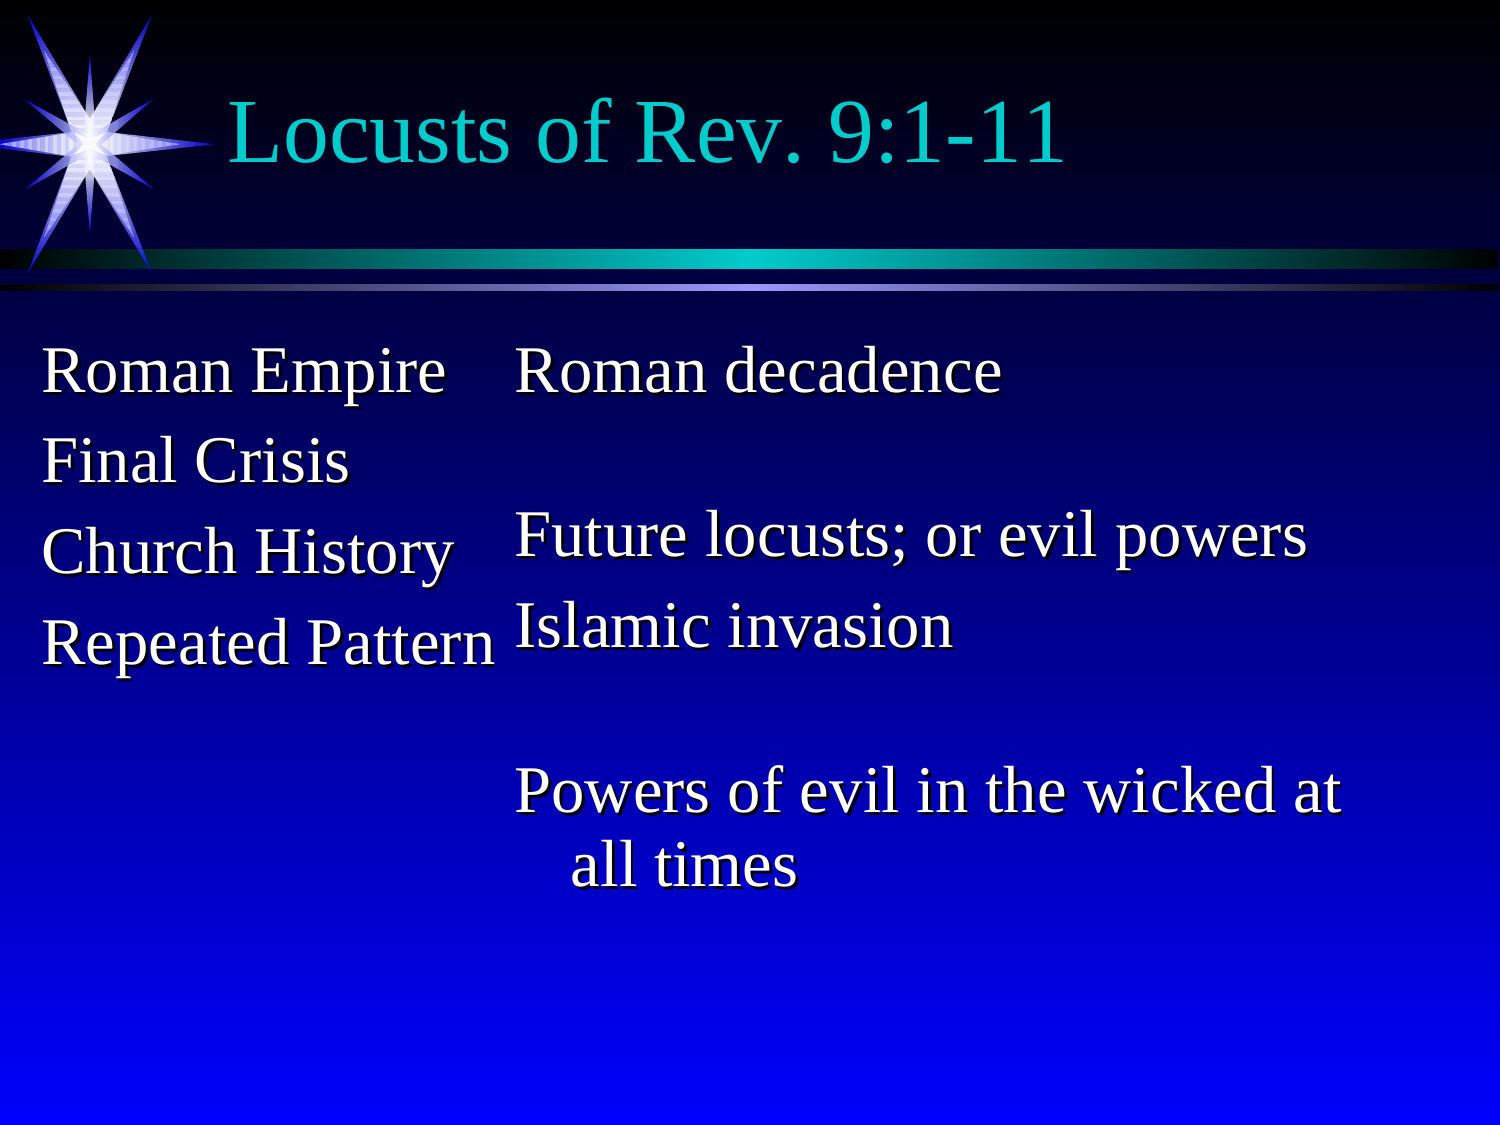

# Locusts of Rev. 9:1-11
Roman Empire
Final Crisis
Church History
Repeated Pattern
Roman decadence
Future locusts; or evil powers
Islamic invasion
Powers of evil in the wicked at all times